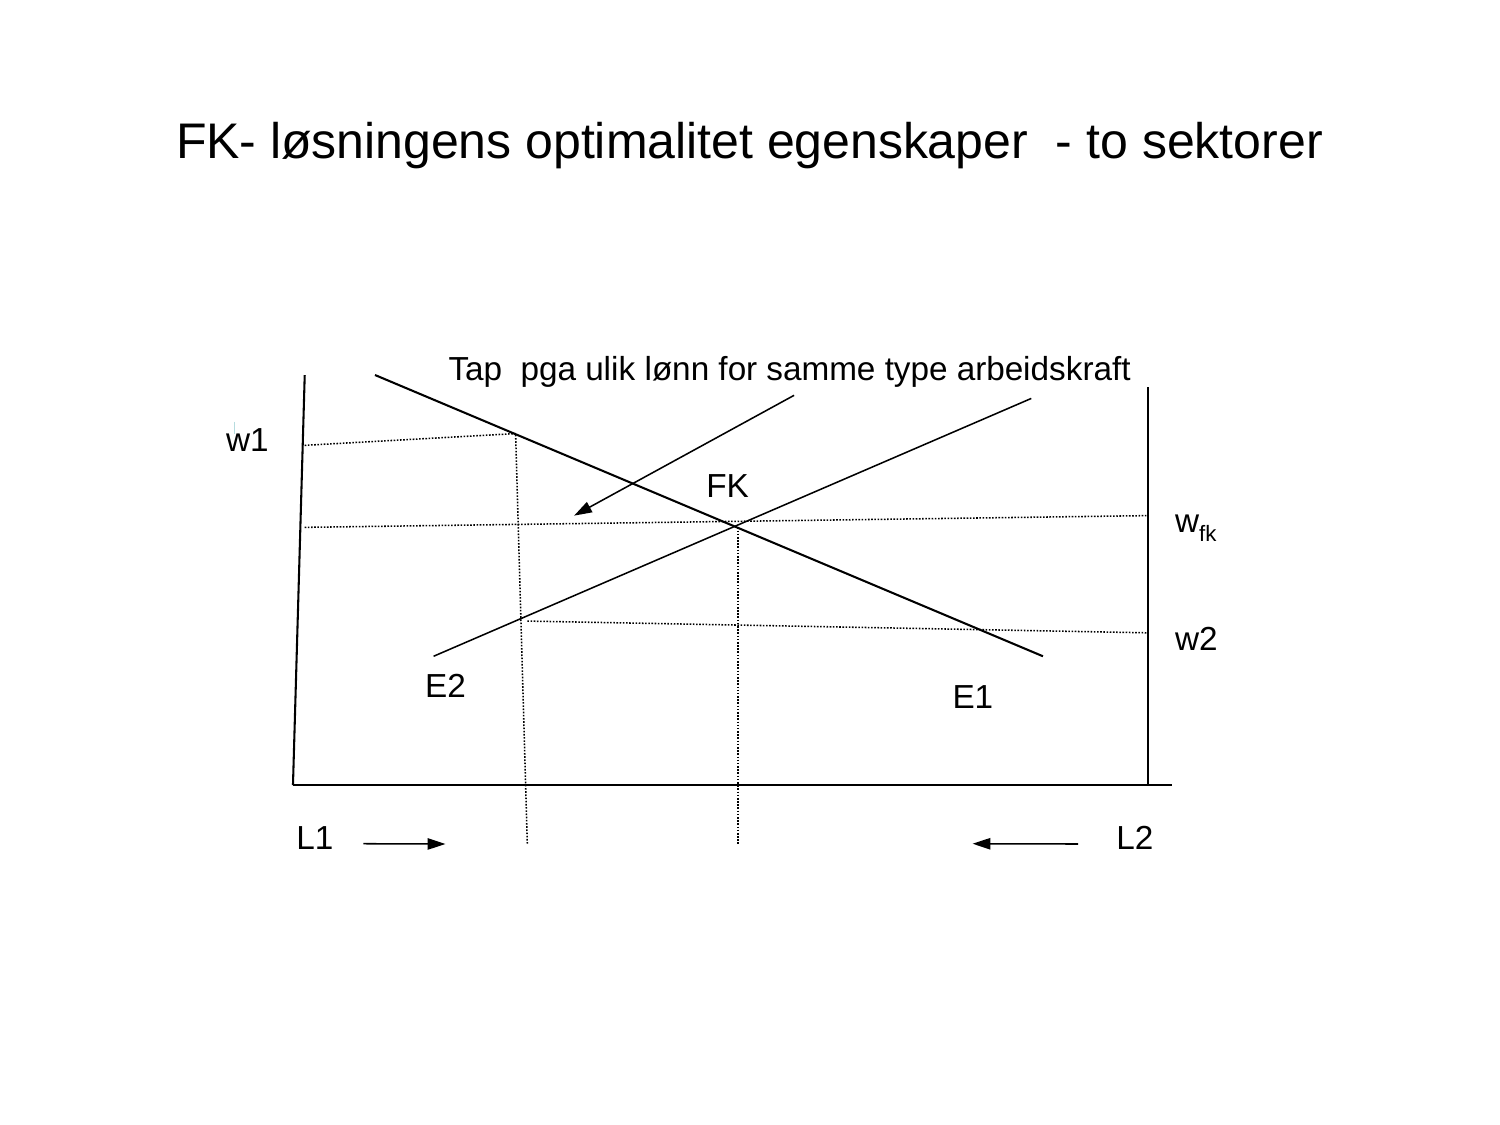

# FK- løsningens optimalitet egenskaper - to sektorer
Tap pga ulik lønn for samme type arbeidskraft
w1
FK
wfk
w2
E2
E1
L1
L2